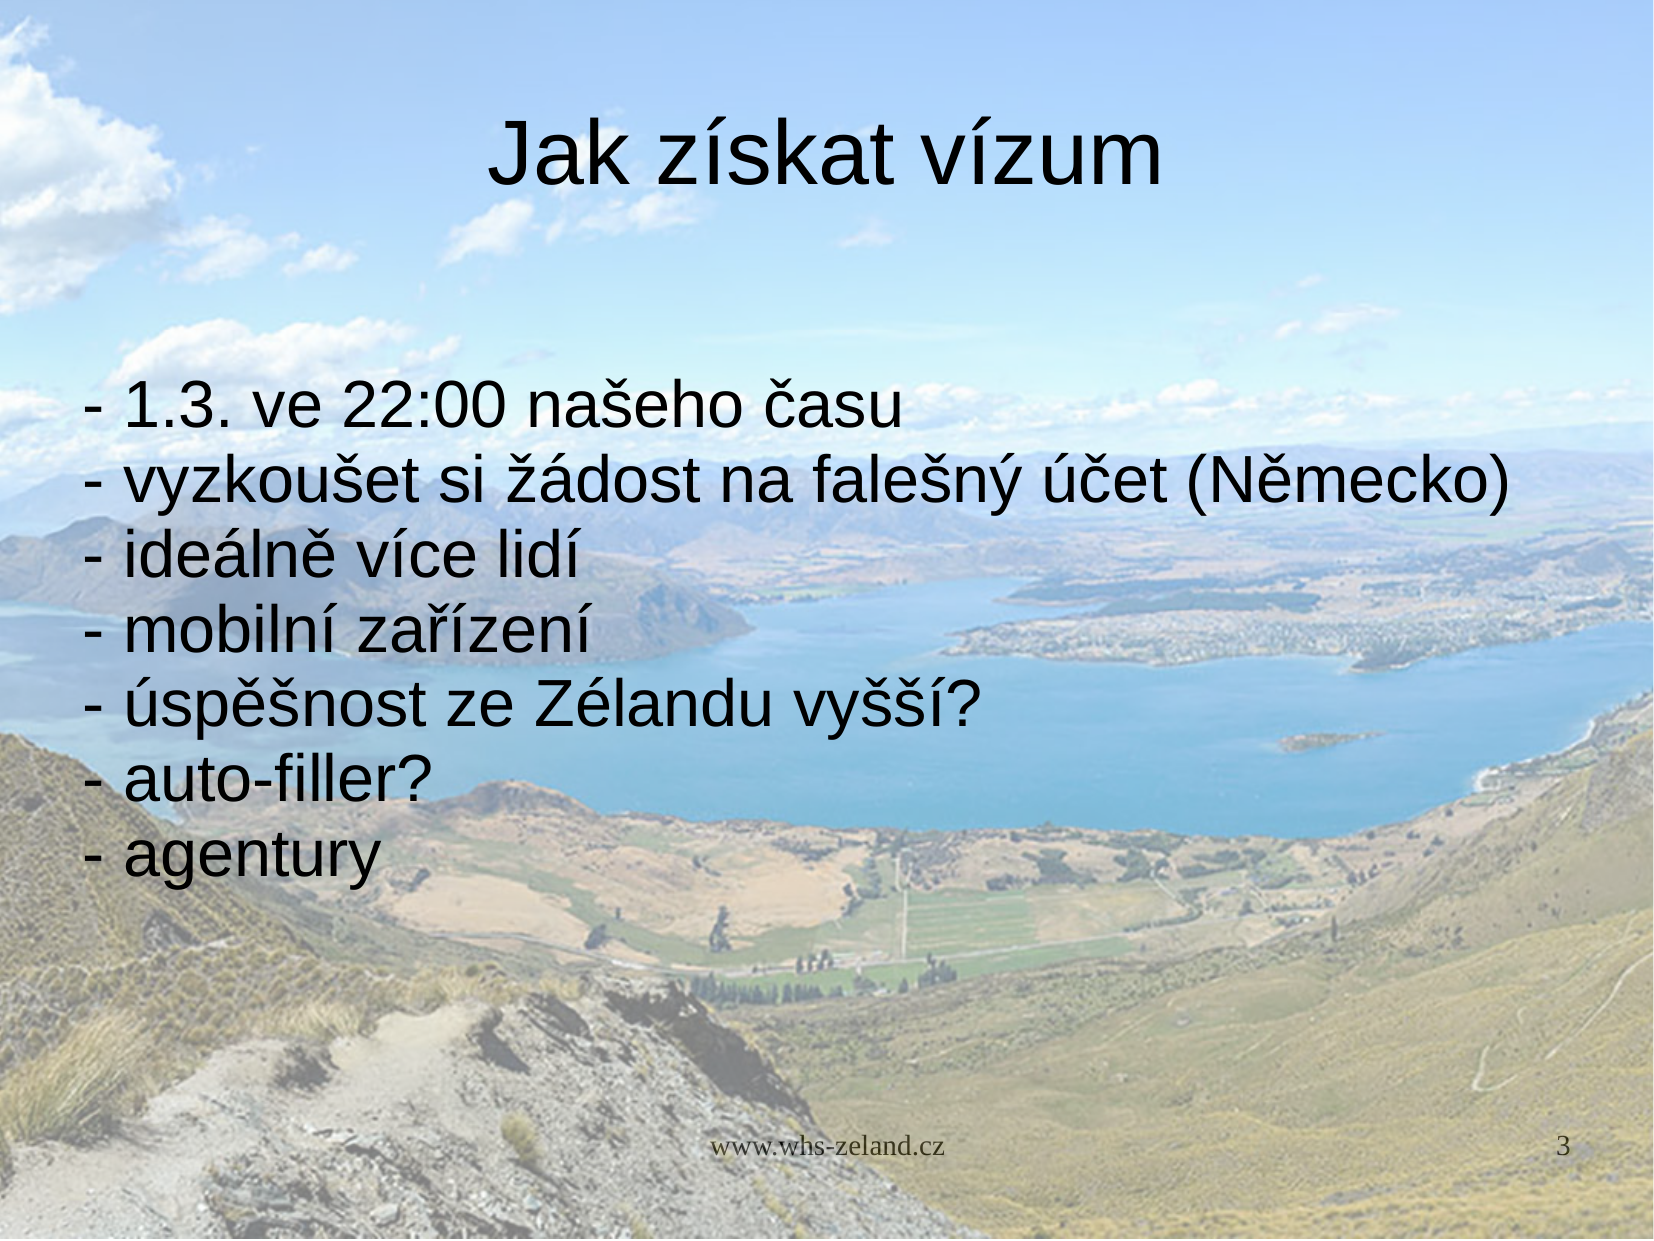

# Jak získat vízum
- 1.3. ve 22:00 našeho času
- vyzkoušet si žádost na falešný účet (Německo)
- ideálně více lidí
- mobilní zařízení
- úspěšnost ze Zélandu vyšší?
- auto-filler?
- agentury
www.whs-zeland.cz
3